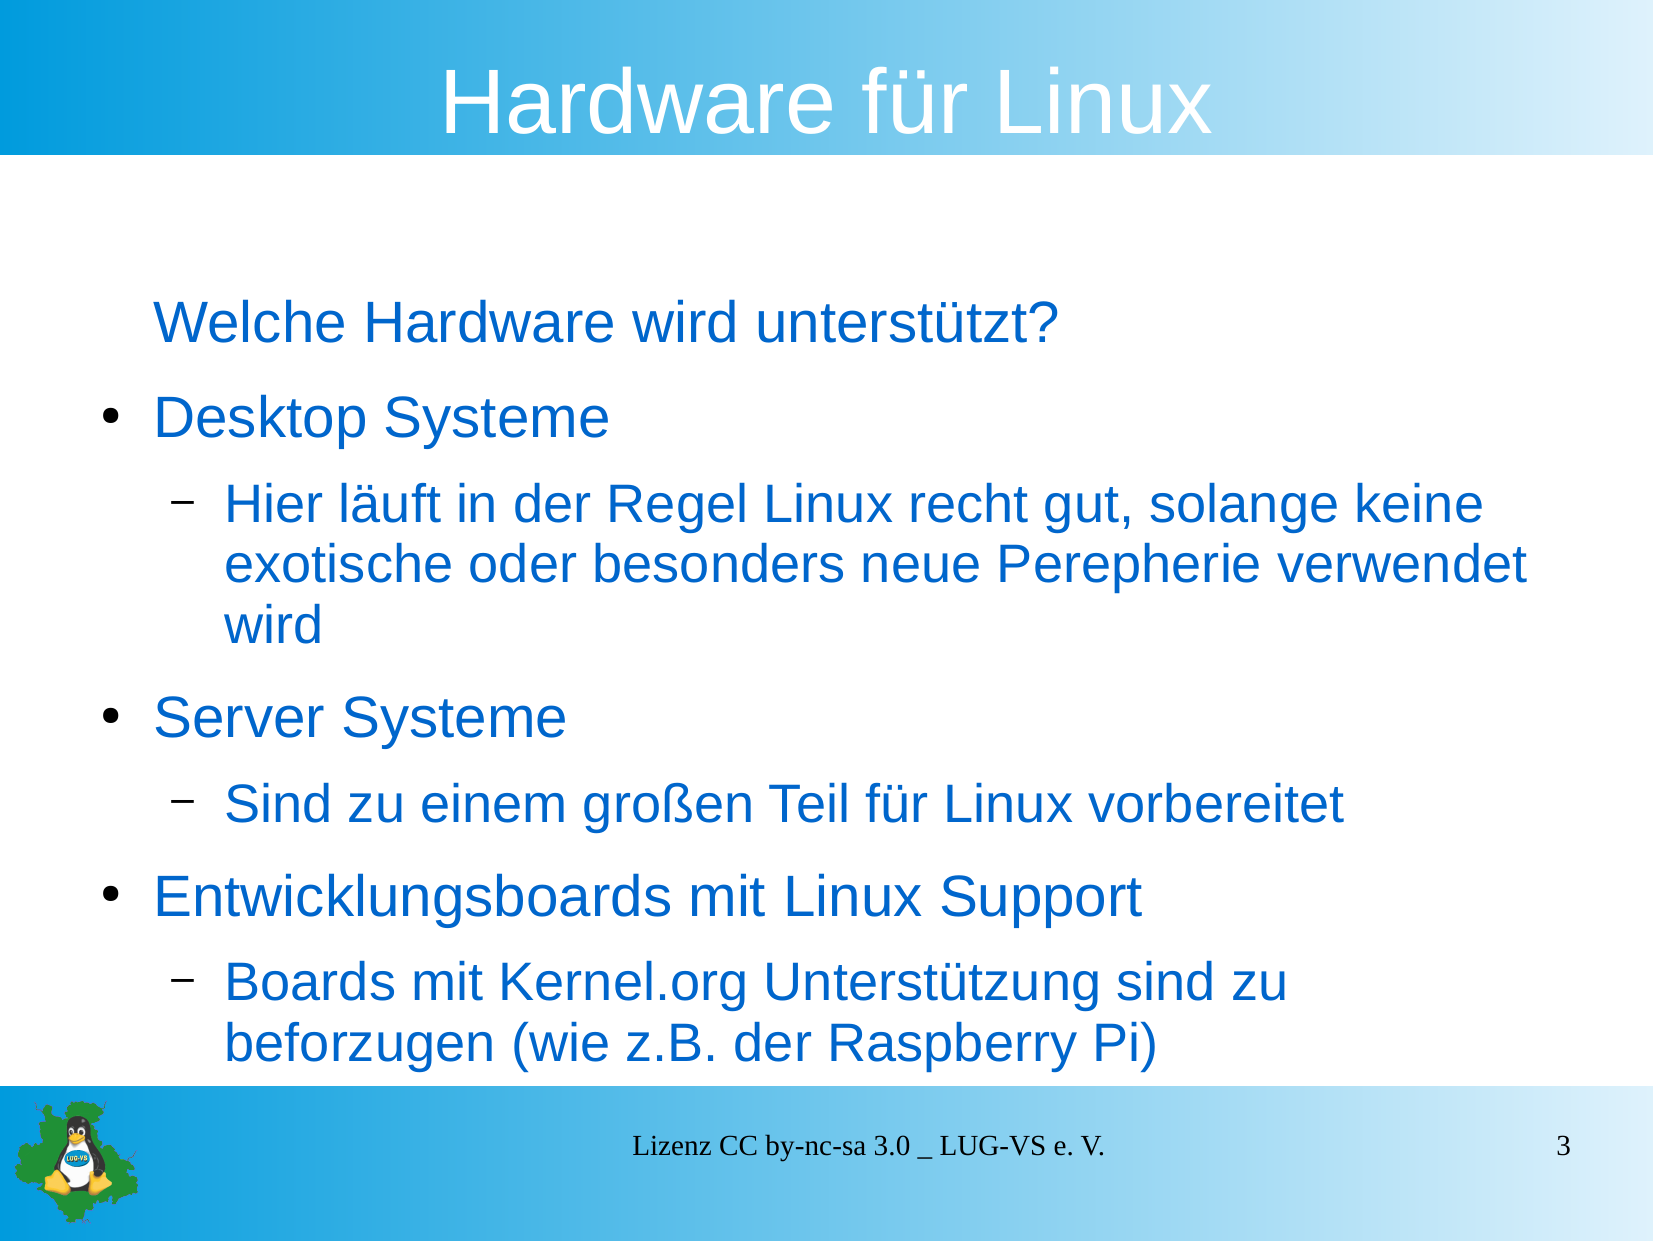

# Hardware für Linux
Welche Hardware wird unterstützt?
Desktop Systeme
Hier läuft in der Regel Linux recht gut, solange keine exotische oder besonders neue Perepherie verwendet wird
Server Systeme
Sind zu einem großen Teil für Linux vorbereitet
Entwicklungsboards mit Linux Support
Boards mit Kernel.org Unterstützung sind zu beforzugen (wie z.B. der Raspberry Pi)